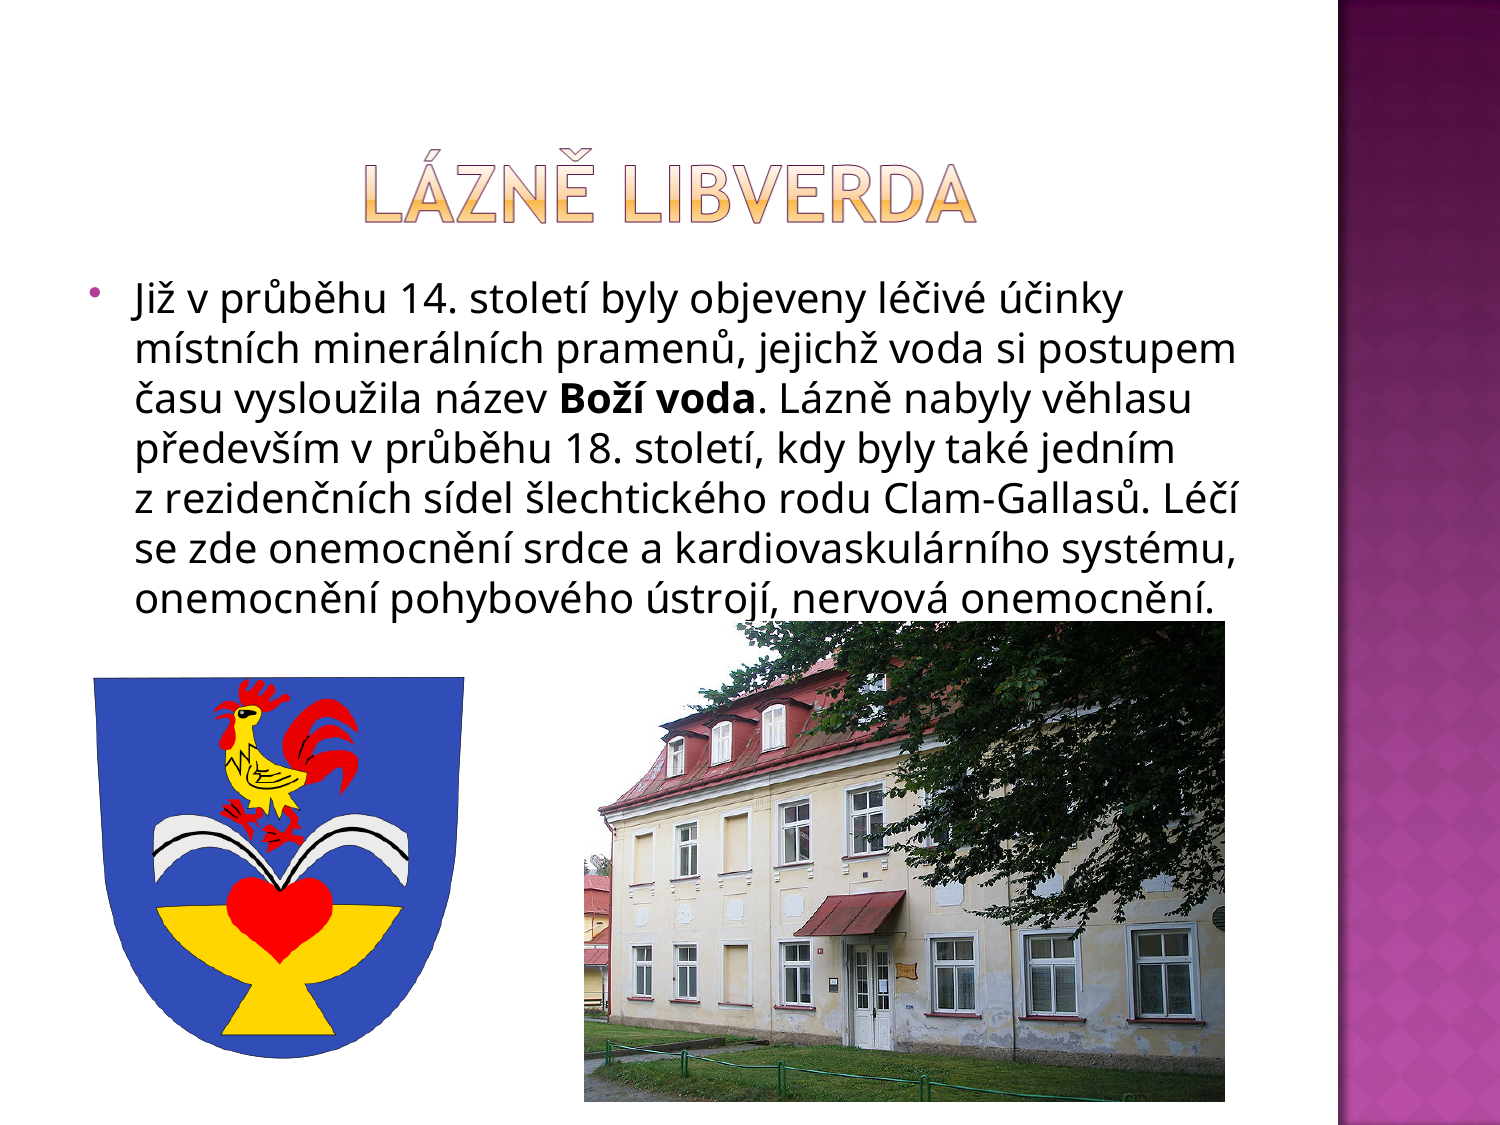

# Již v průběhu 14. století byly objeveny léčivé účinky místních minerálních pramenů, jejichž voda si postupem času vysloužila název Boží voda. Lázně nabyly věhlasu především v průběhu 18. století, kdy byly také jedním z rezidenčních sídel šlechtického rodu Clam-Gallasů. Léčí se zde onemocnění srdce a kardiovaskulárního systému, onemocnění pohybového ústrojí, nervová onemocnění.